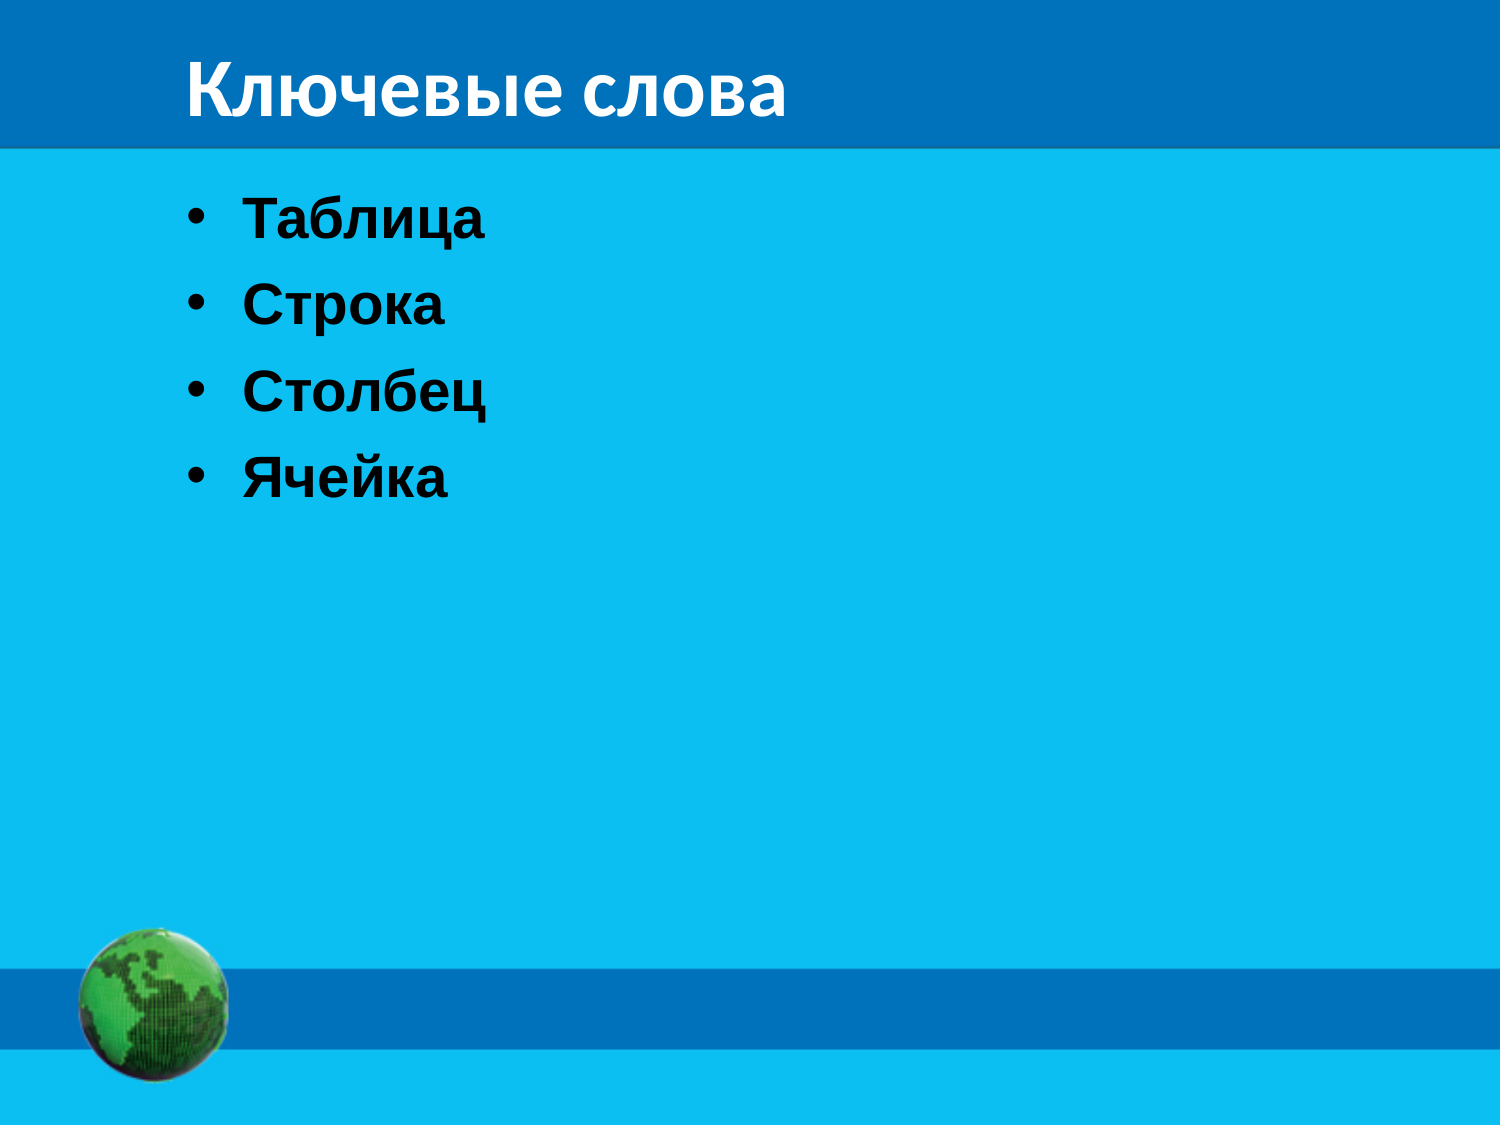

# Ключевые слова
Таблица
Строка
Столбец
Ячейка